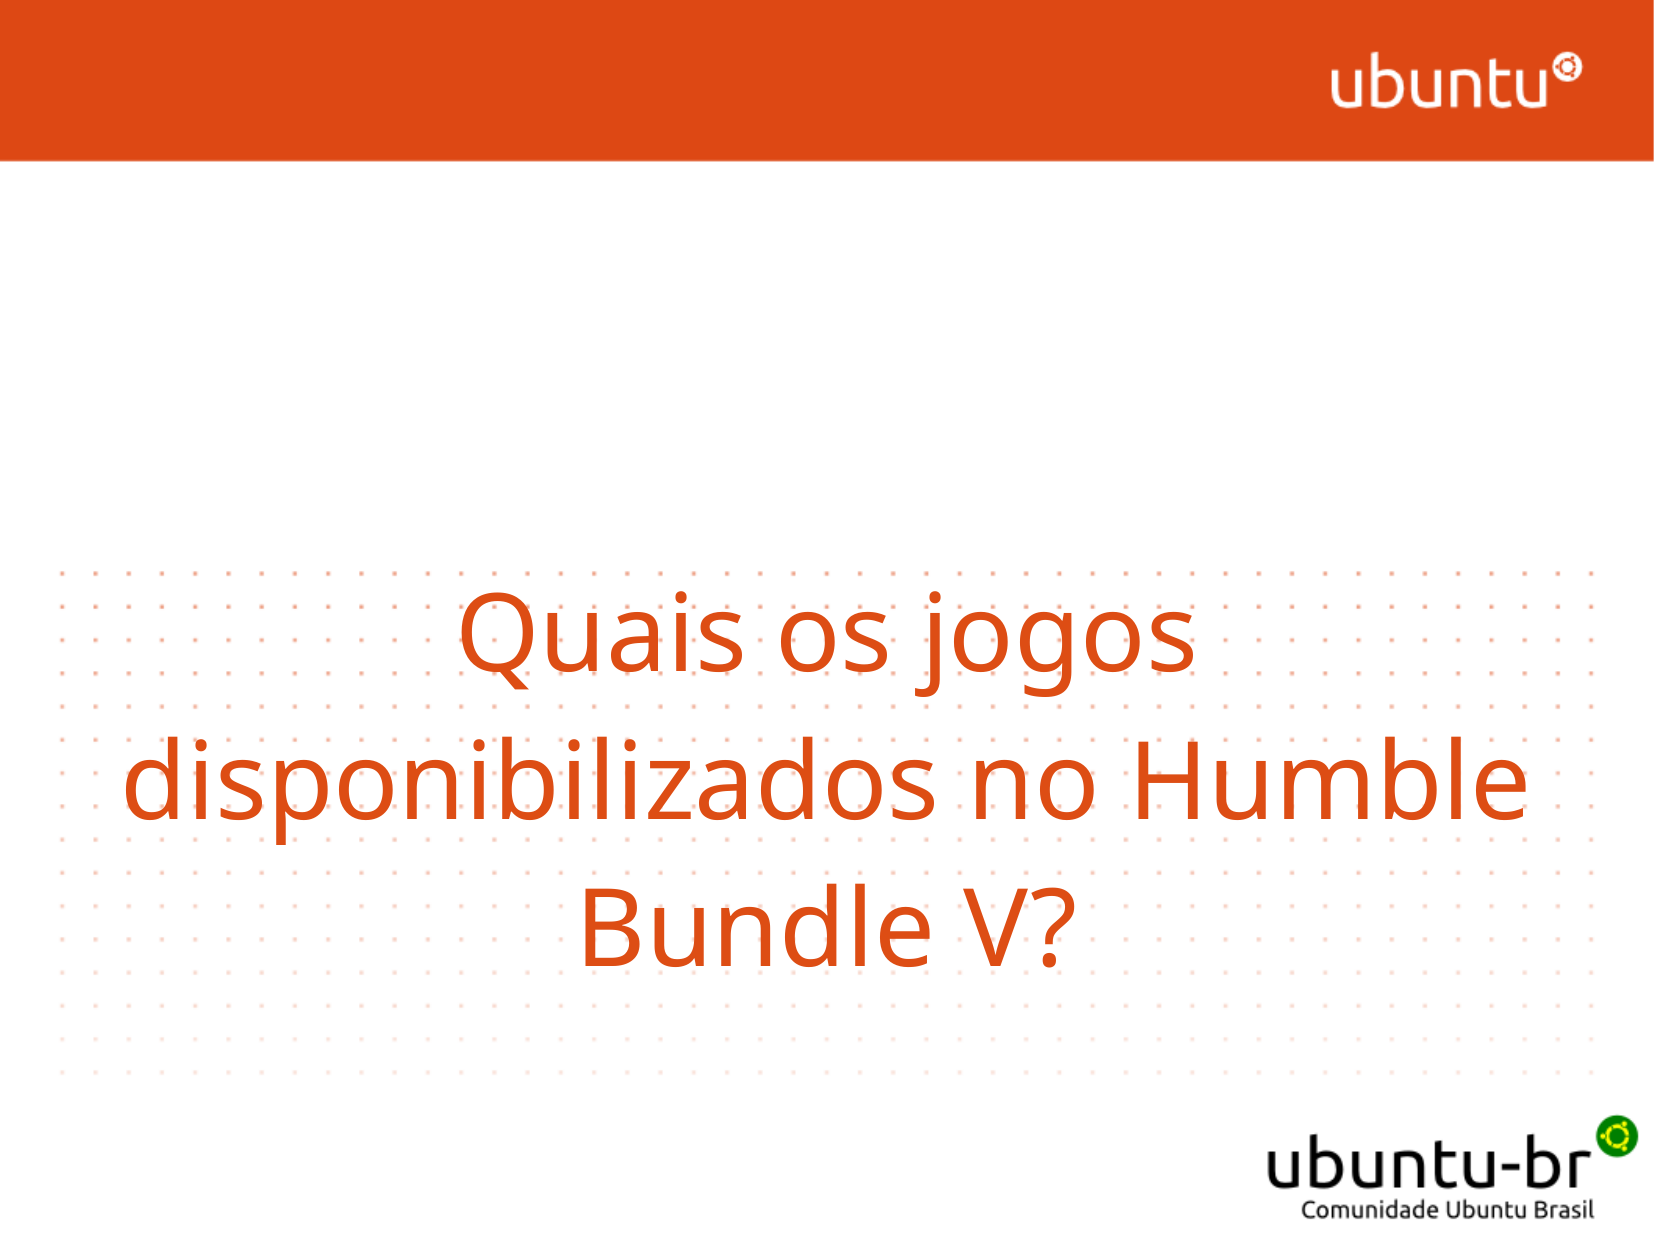

#
Quais os jogos disponibilizados no Humble Bundle V?